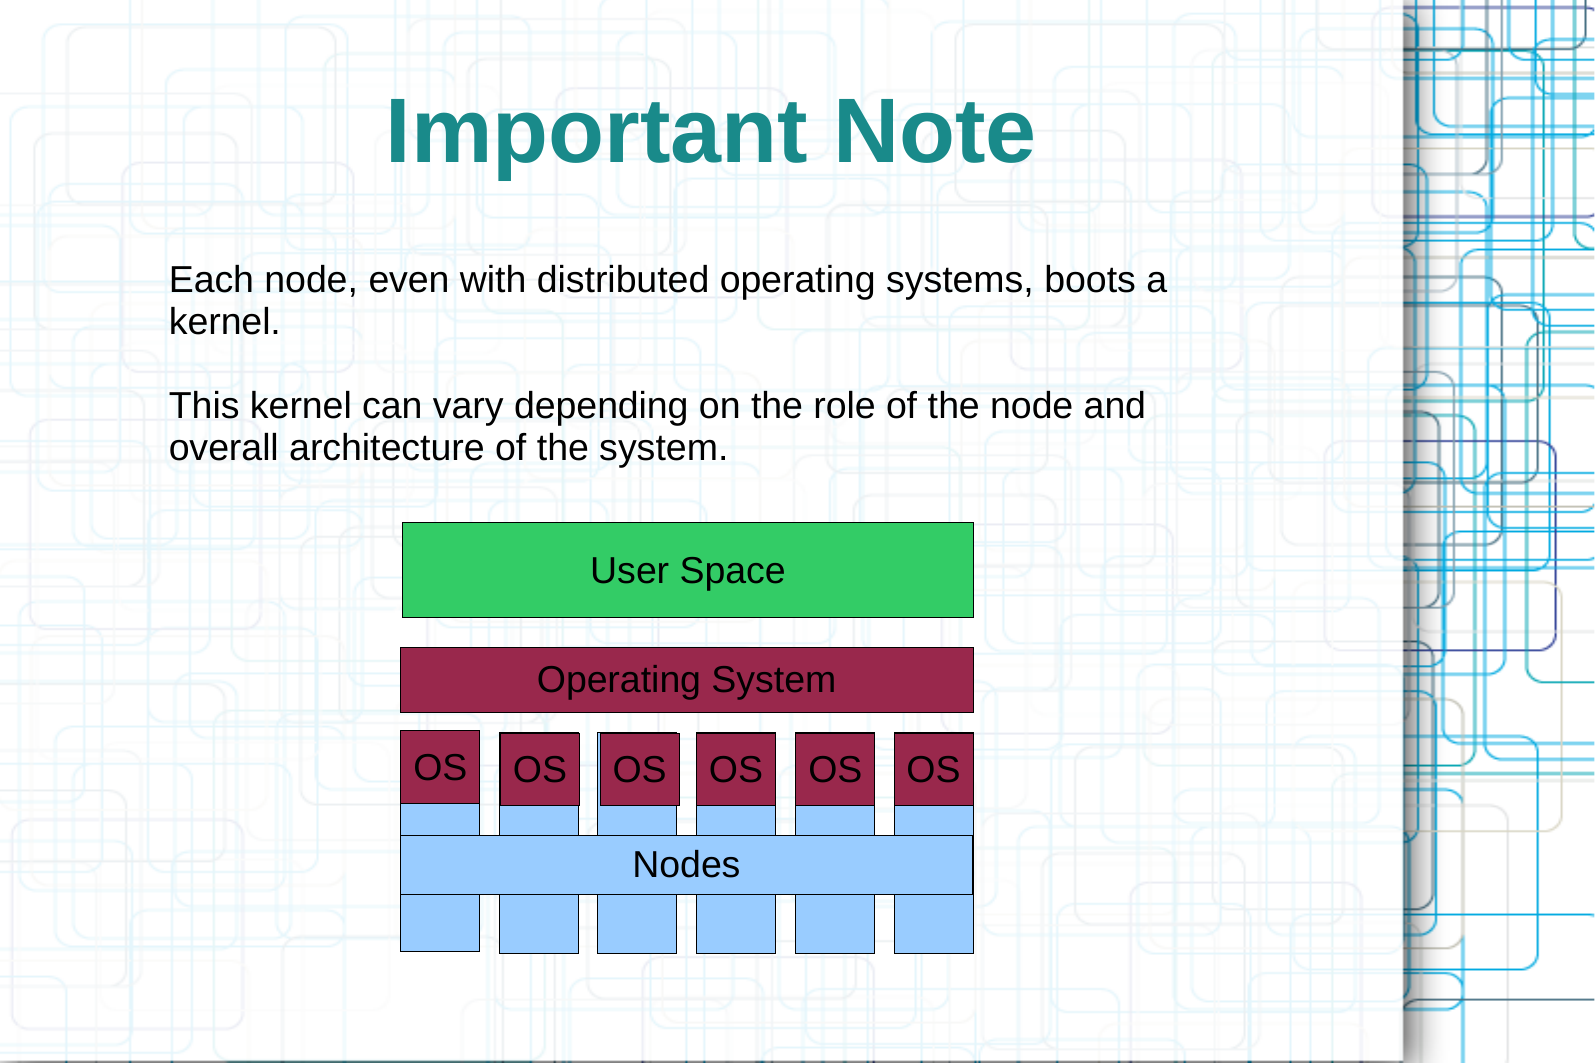

# Important Note
Each node, even with distributed operating systems, boots a kernel.
This kernel can vary depending on the role of the node and overall architecture of the system.
User Space
Operating System
OS
OS
OS
OS
OS
OS
Nodes